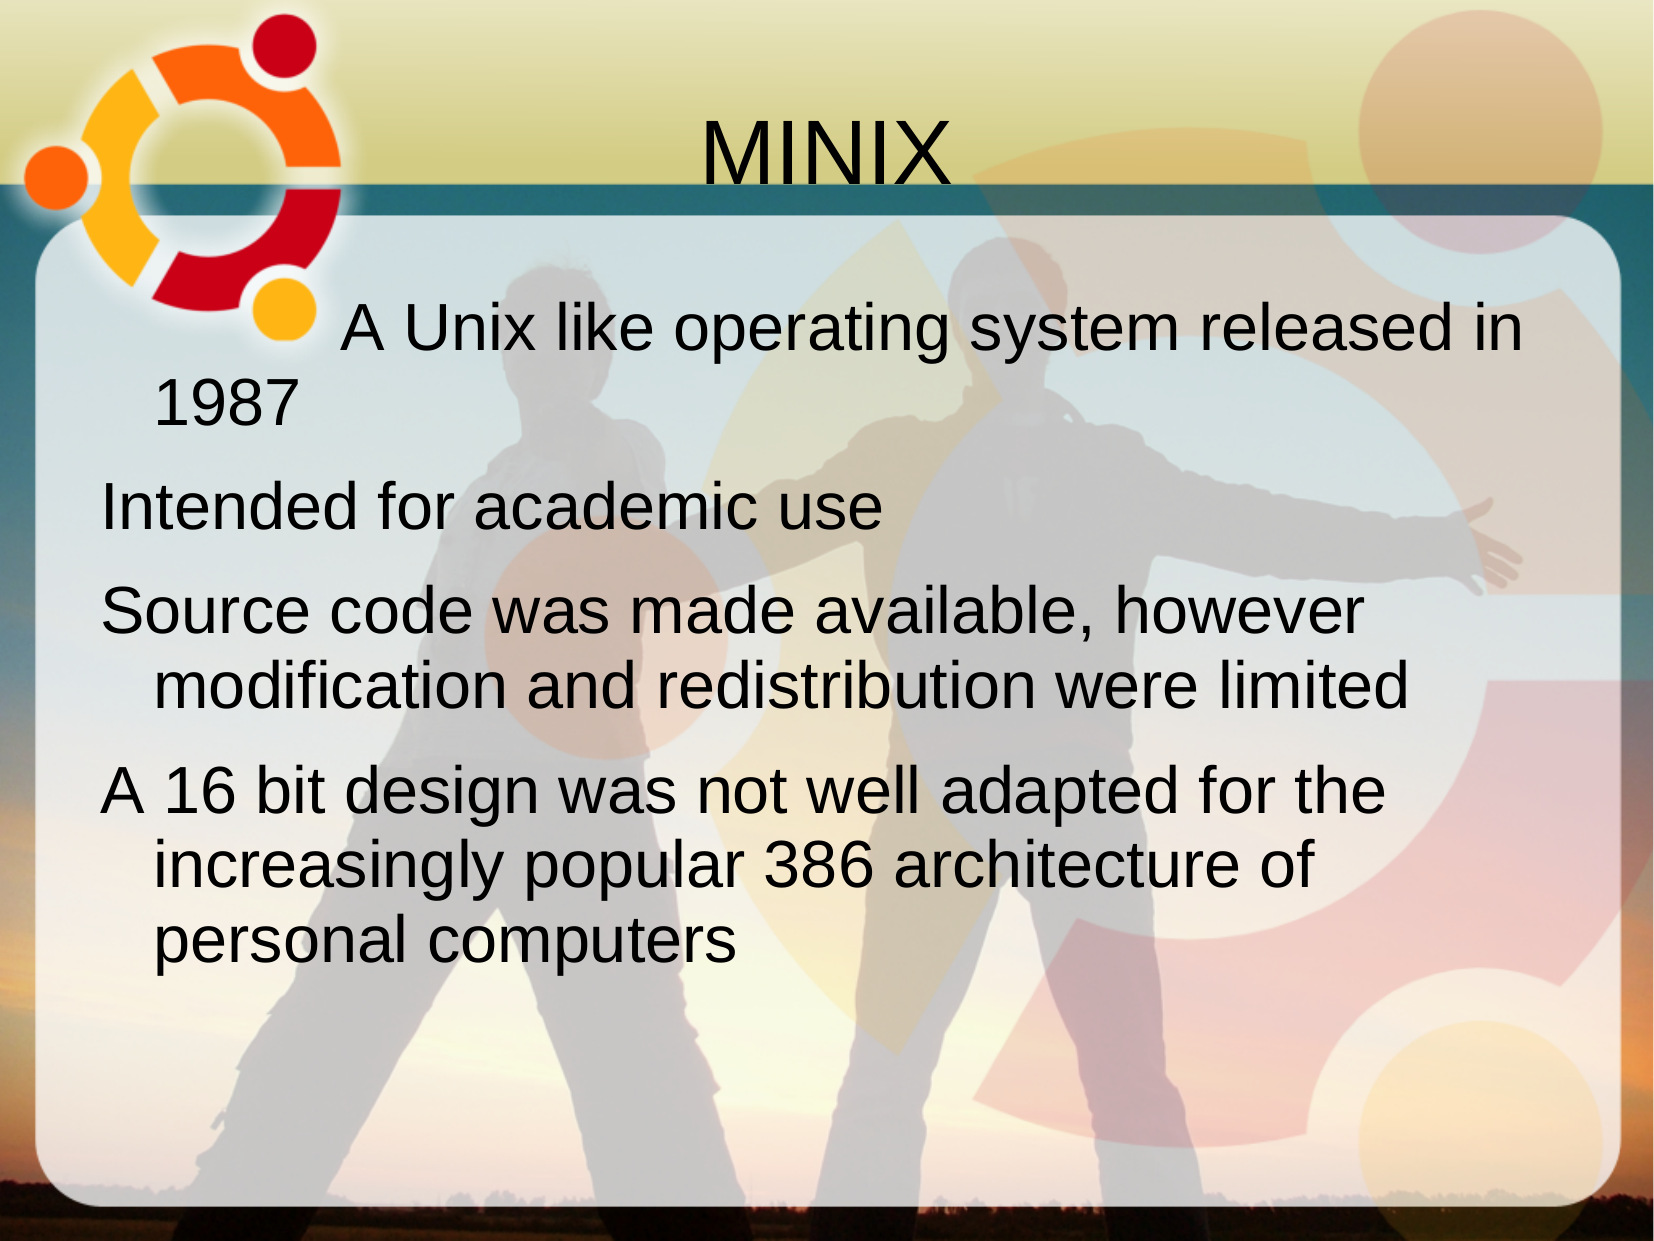

# MINIX
 A Unix like operating system released in 1987
Intended for academic use
Source code was made available, however modification and redistribution were limited
A 16 bit design was not well adapted for the increasingly popular 386 architecture of personal computers